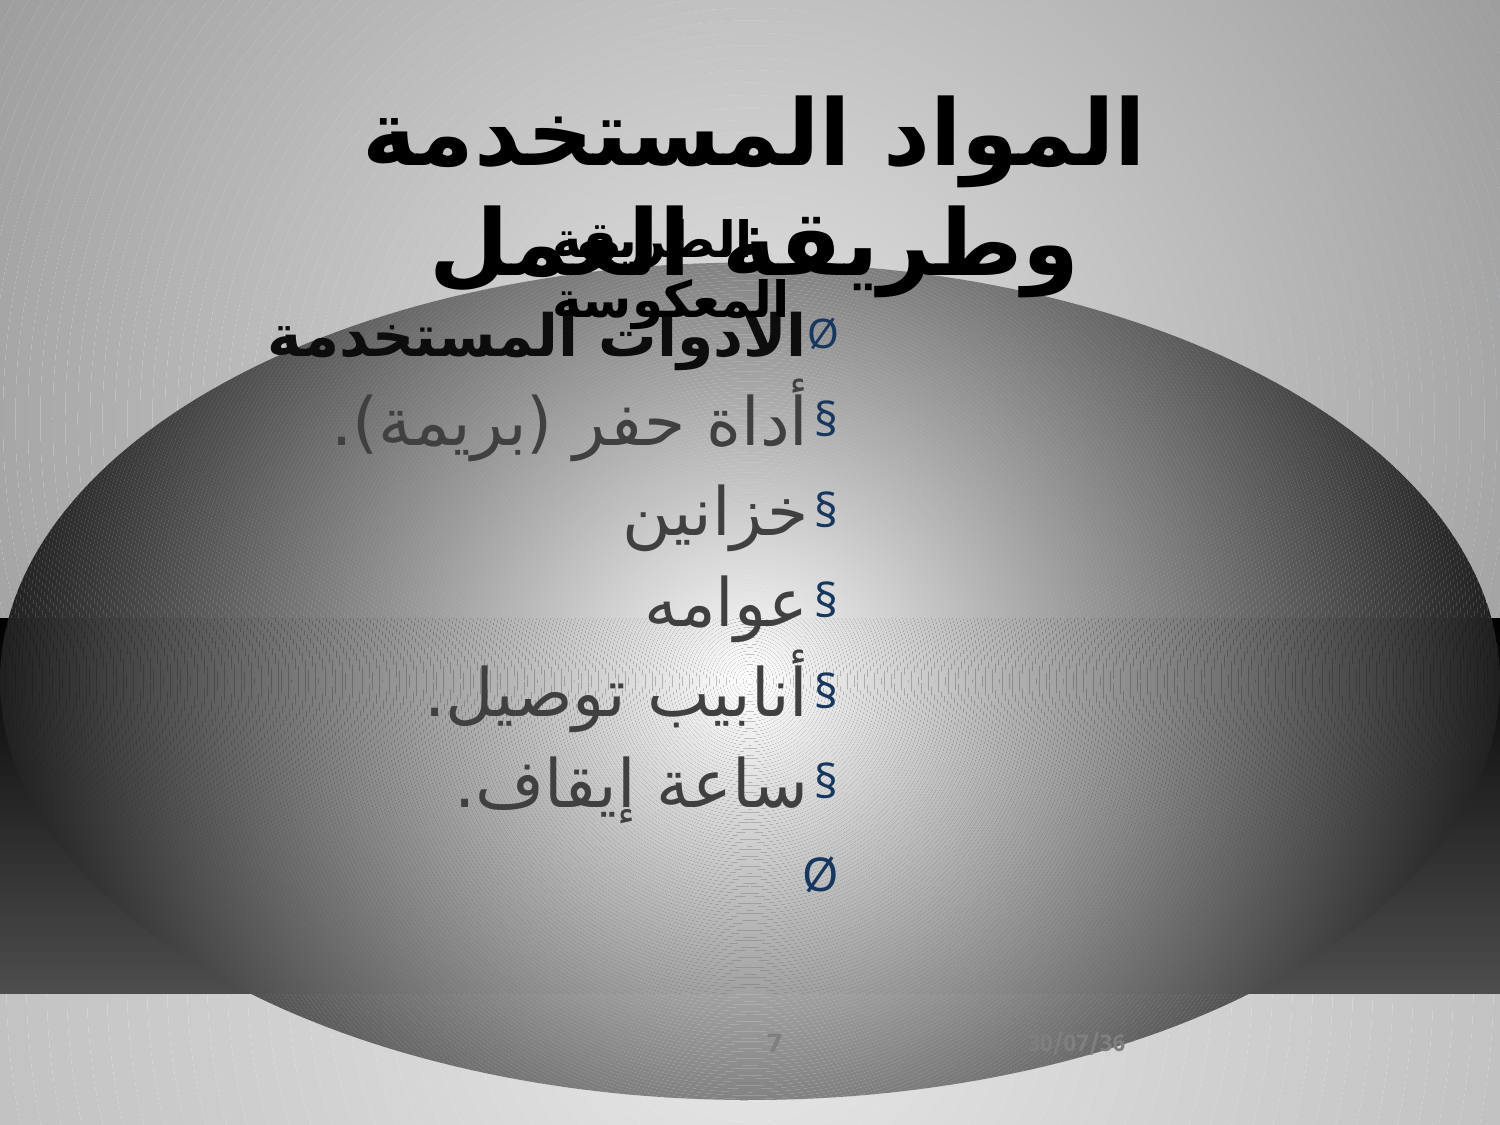

# المواد المستخدمة وطريقة العمل
الطريقة المعكوسة
الادوات المستخدمة
أداة حفر (بريمة).
خزانين
عوامه
أنابيب توصيل.
ساعة إيقاف.
30/07/36